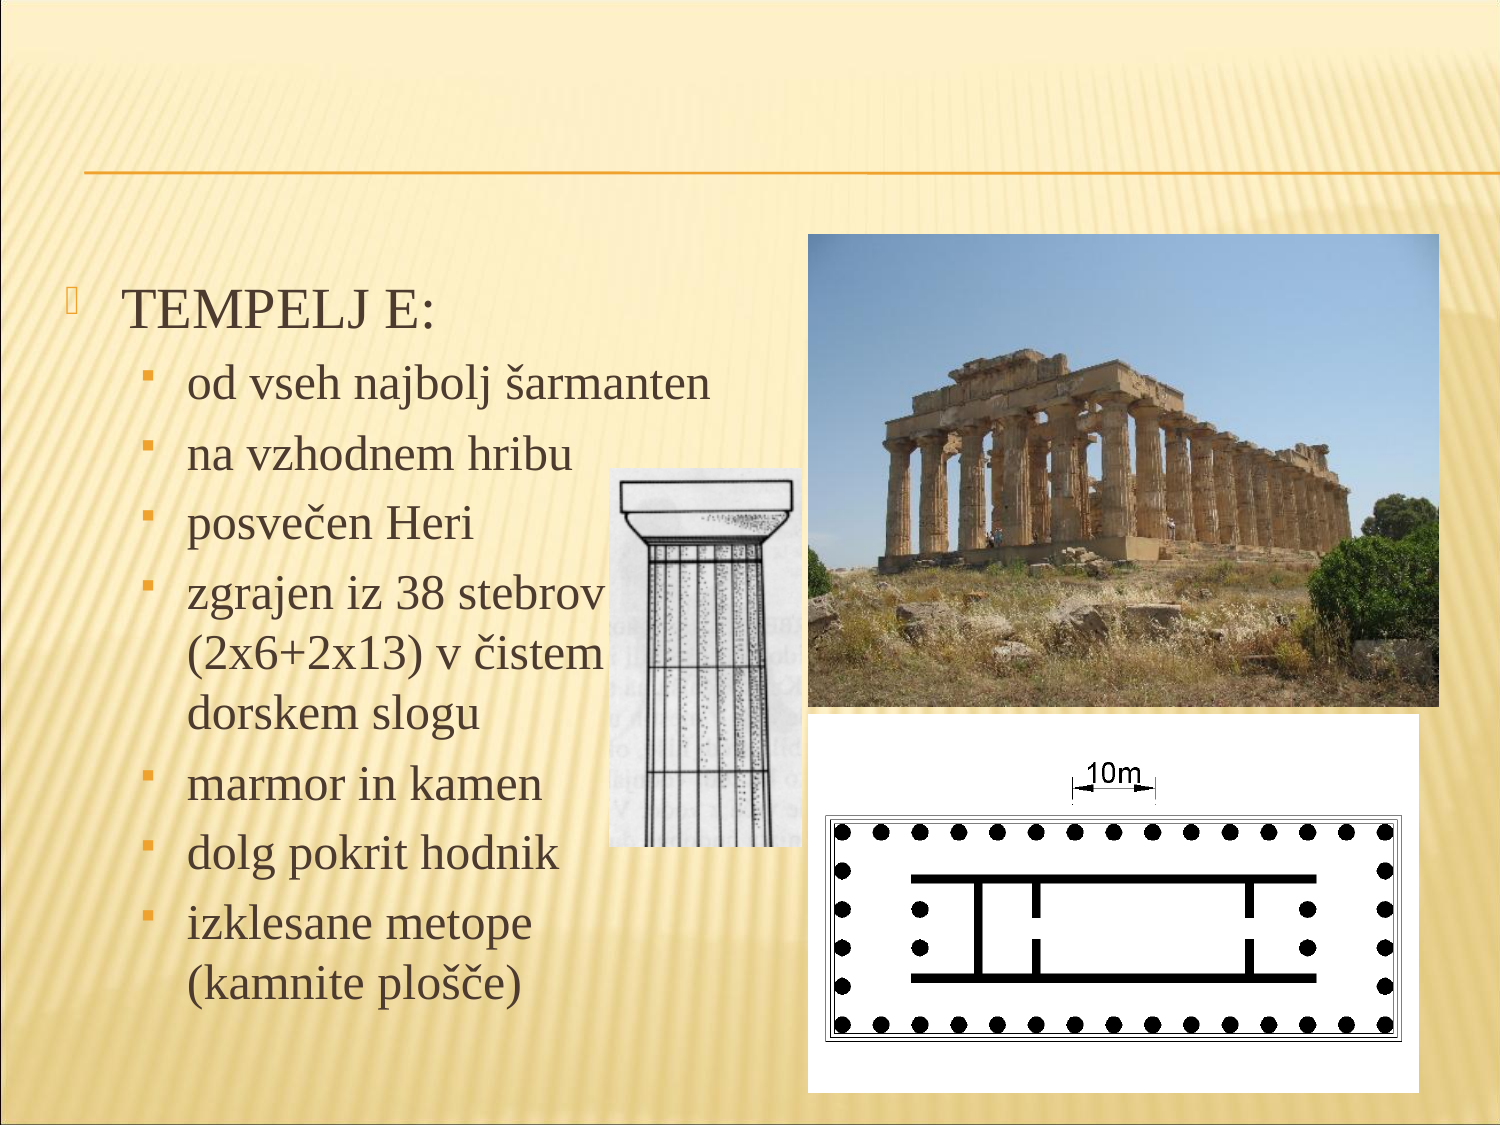

#
TEMPELJ E:
od vseh najbolj šarmanten
na vzhodnem hribu
posvečen Heri
zgrajen iz 38 stebrov (2x6+2x13) v čistem dorskem slogu
marmor in kamen
dolg pokrit hodnik
izklesane metope (kamnite plošče)